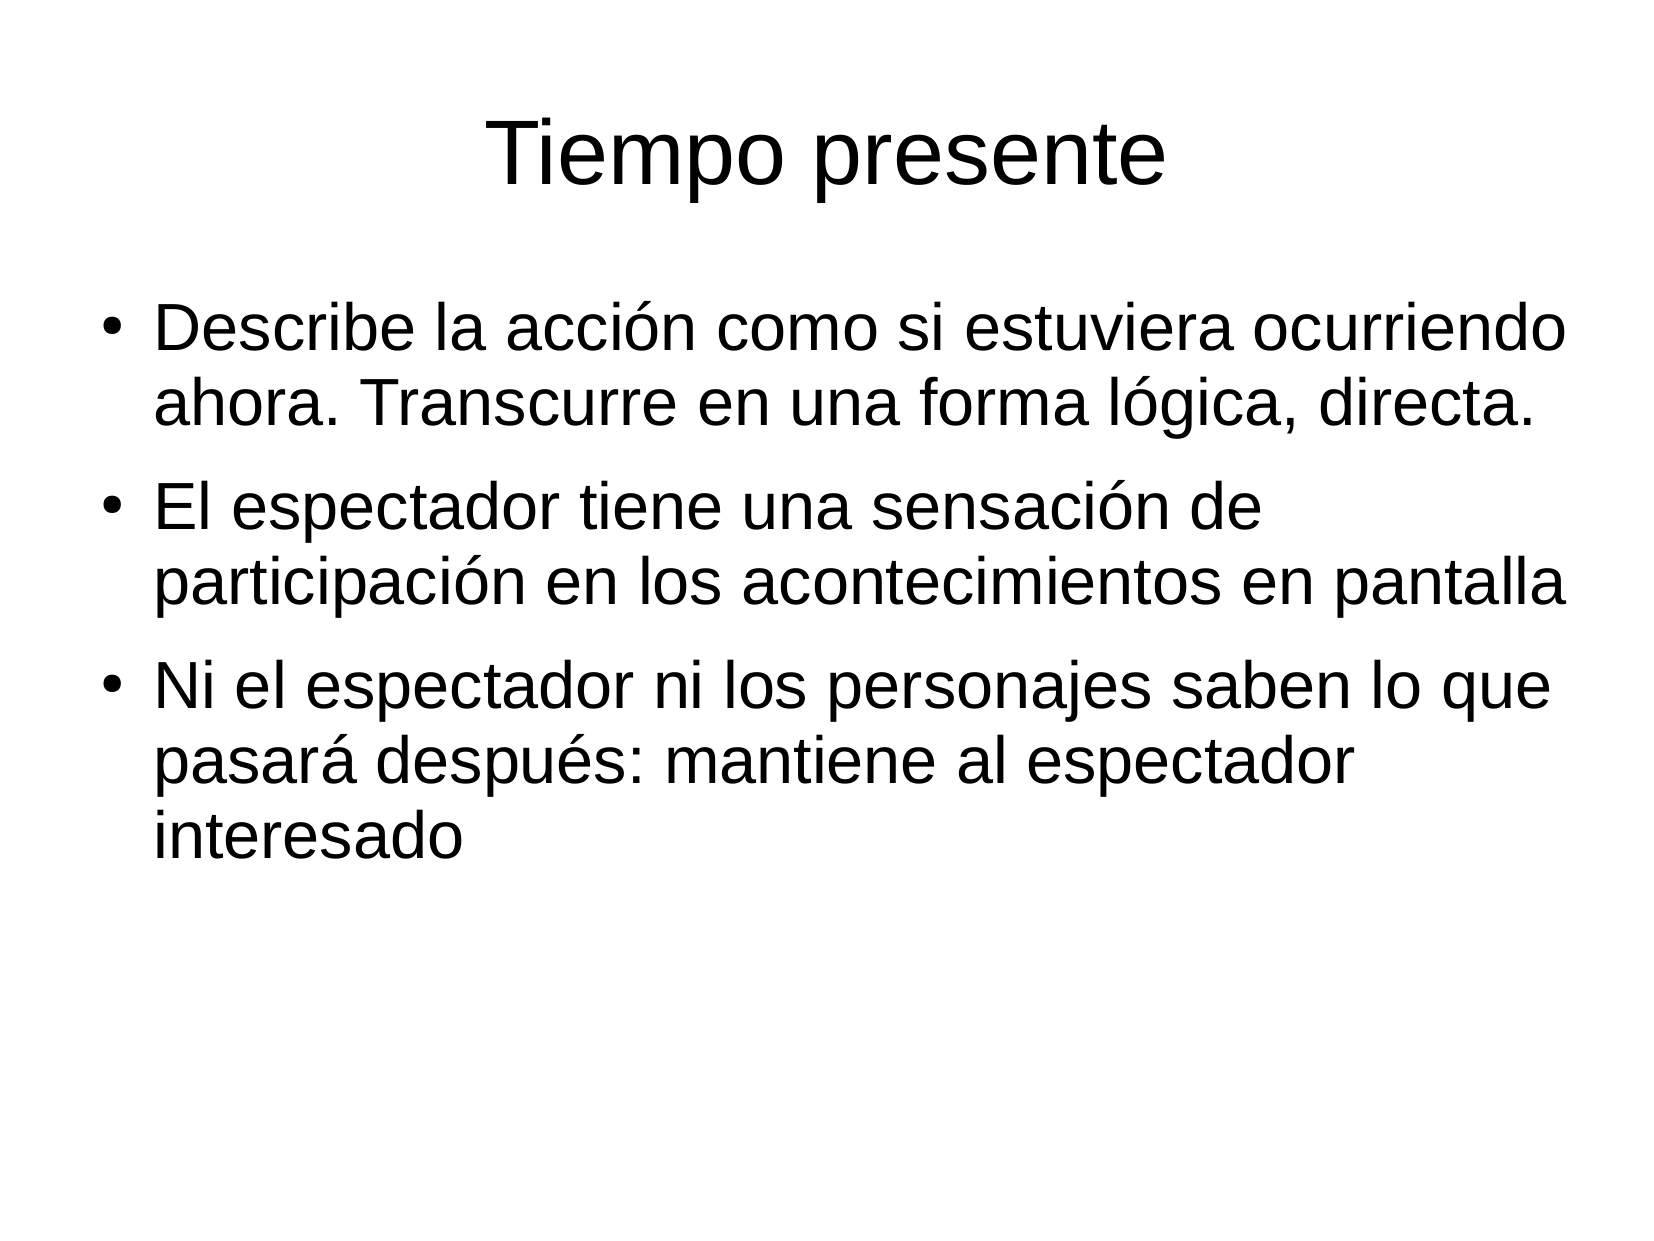

# Tiempo presente
Describe la acción como si estuviera ocurriendo ahora. Transcurre en una forma lógica, directa.
El espectador tiene una sensación de participación en los acontecimientos en pantalla
Ni el espectador ni los personajes saben lo que pasará después: mantiene al espectador interesado